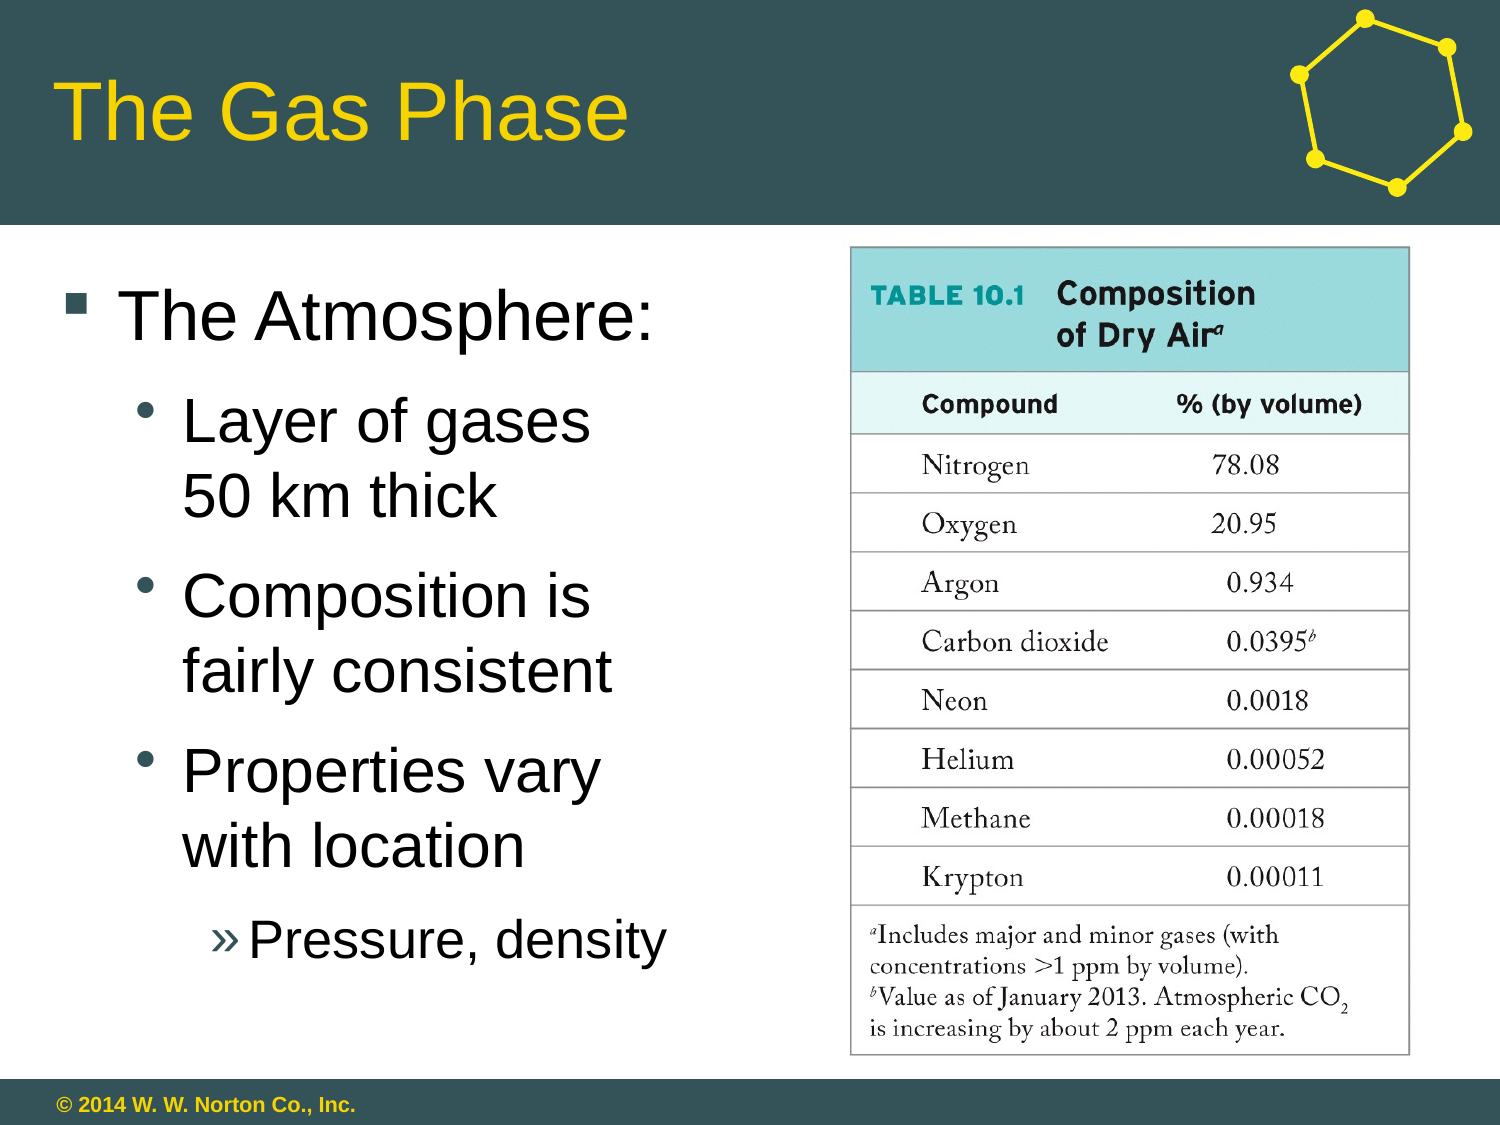

# The Gas Phase
The Atmosphere:
Layer of gases
50 km thick
Composition is fairly consistent
Properties vary with location
Pressure, density